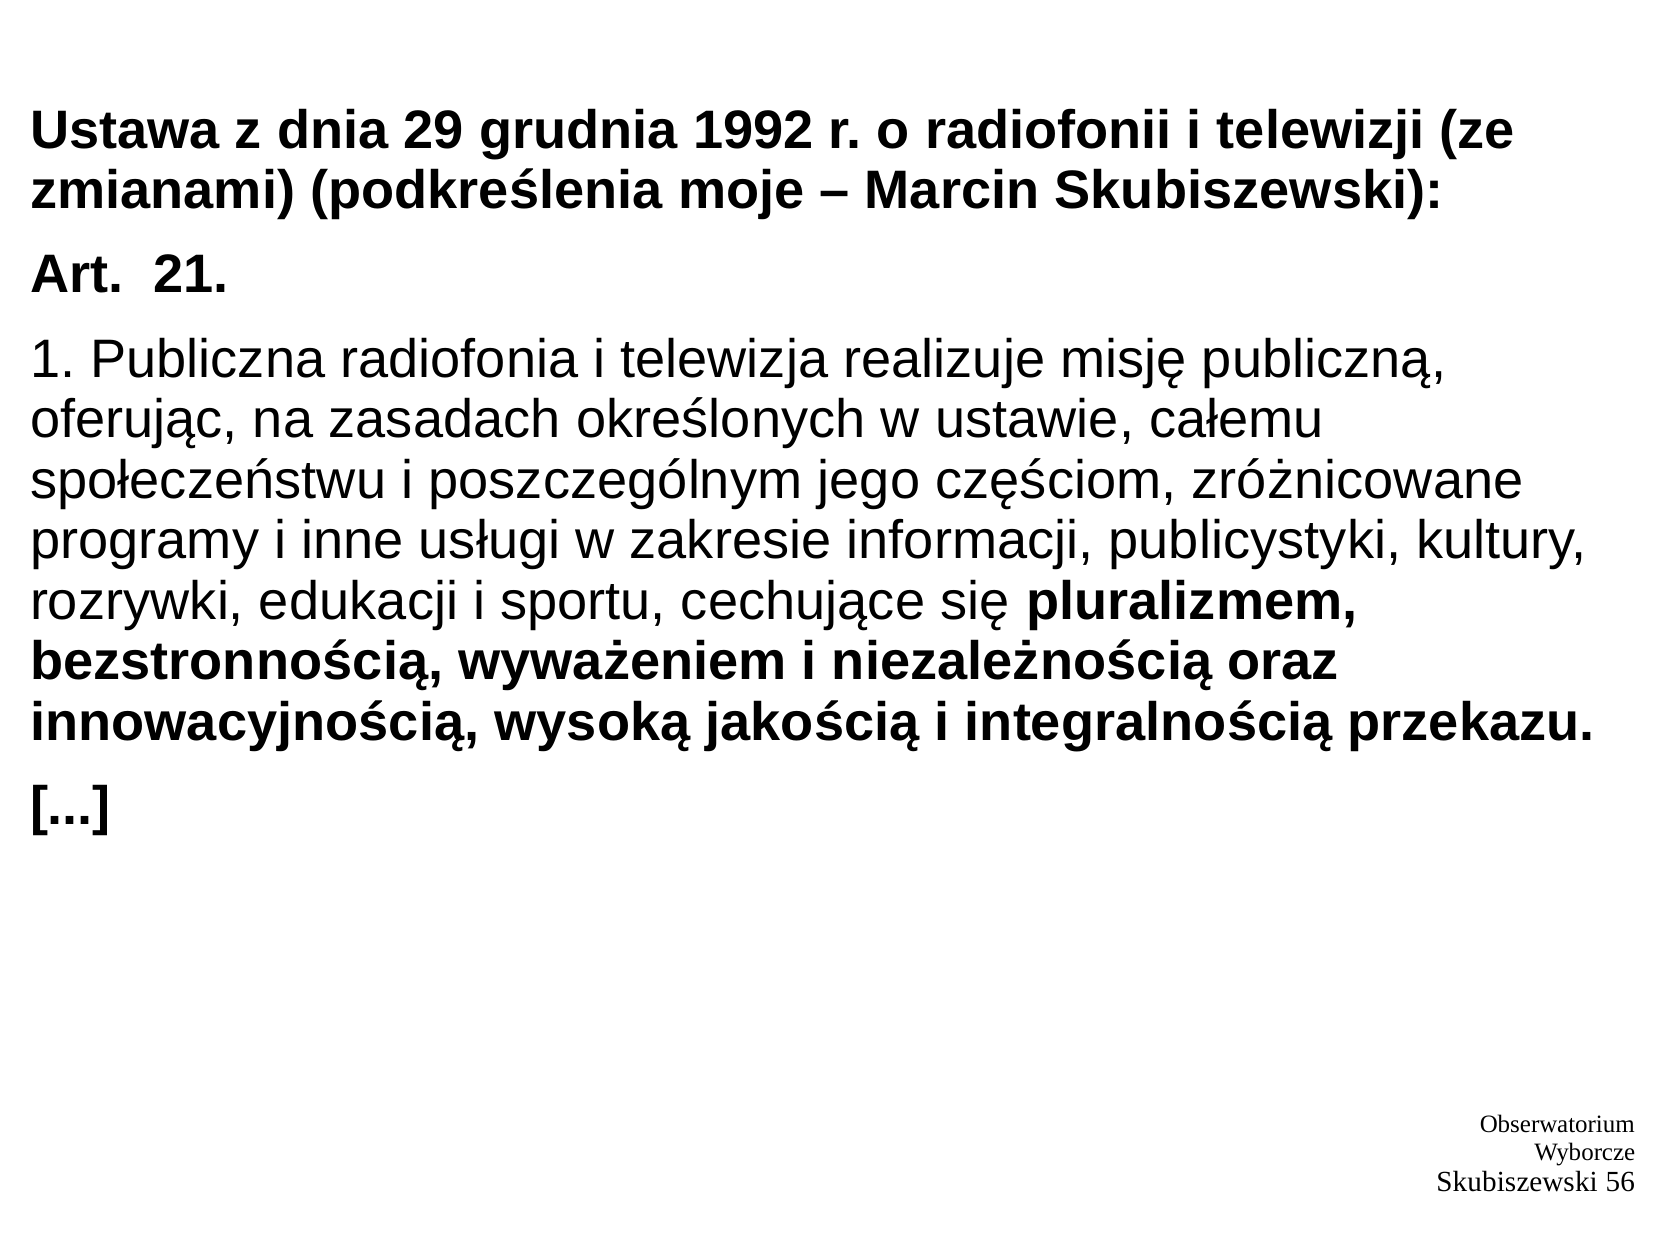

# Ustawa z dnia 29 grudnia 1992 r. o radiofonii i telewizji (ze zmianami) (podkreślenia moje – Marcin Skubiszewski):
Art.  21.
1. Publiczna radiofonia i telewizja realizuje misję publiczną, oferując, na zasadach określonych w ustawie, całemu społeczeństwu i poszczególnym jego częściom, zróżnicowane programy i inne usługi w zakresie informacji, publicystyki, kultury, rozrywki, edukacji i sportu, cechujące się pluralizmem, bezstronnością, wyważeniem i niezależnością oraz innowacyjnością, wysoką jakością i integralnością przekazu.
[...]
56